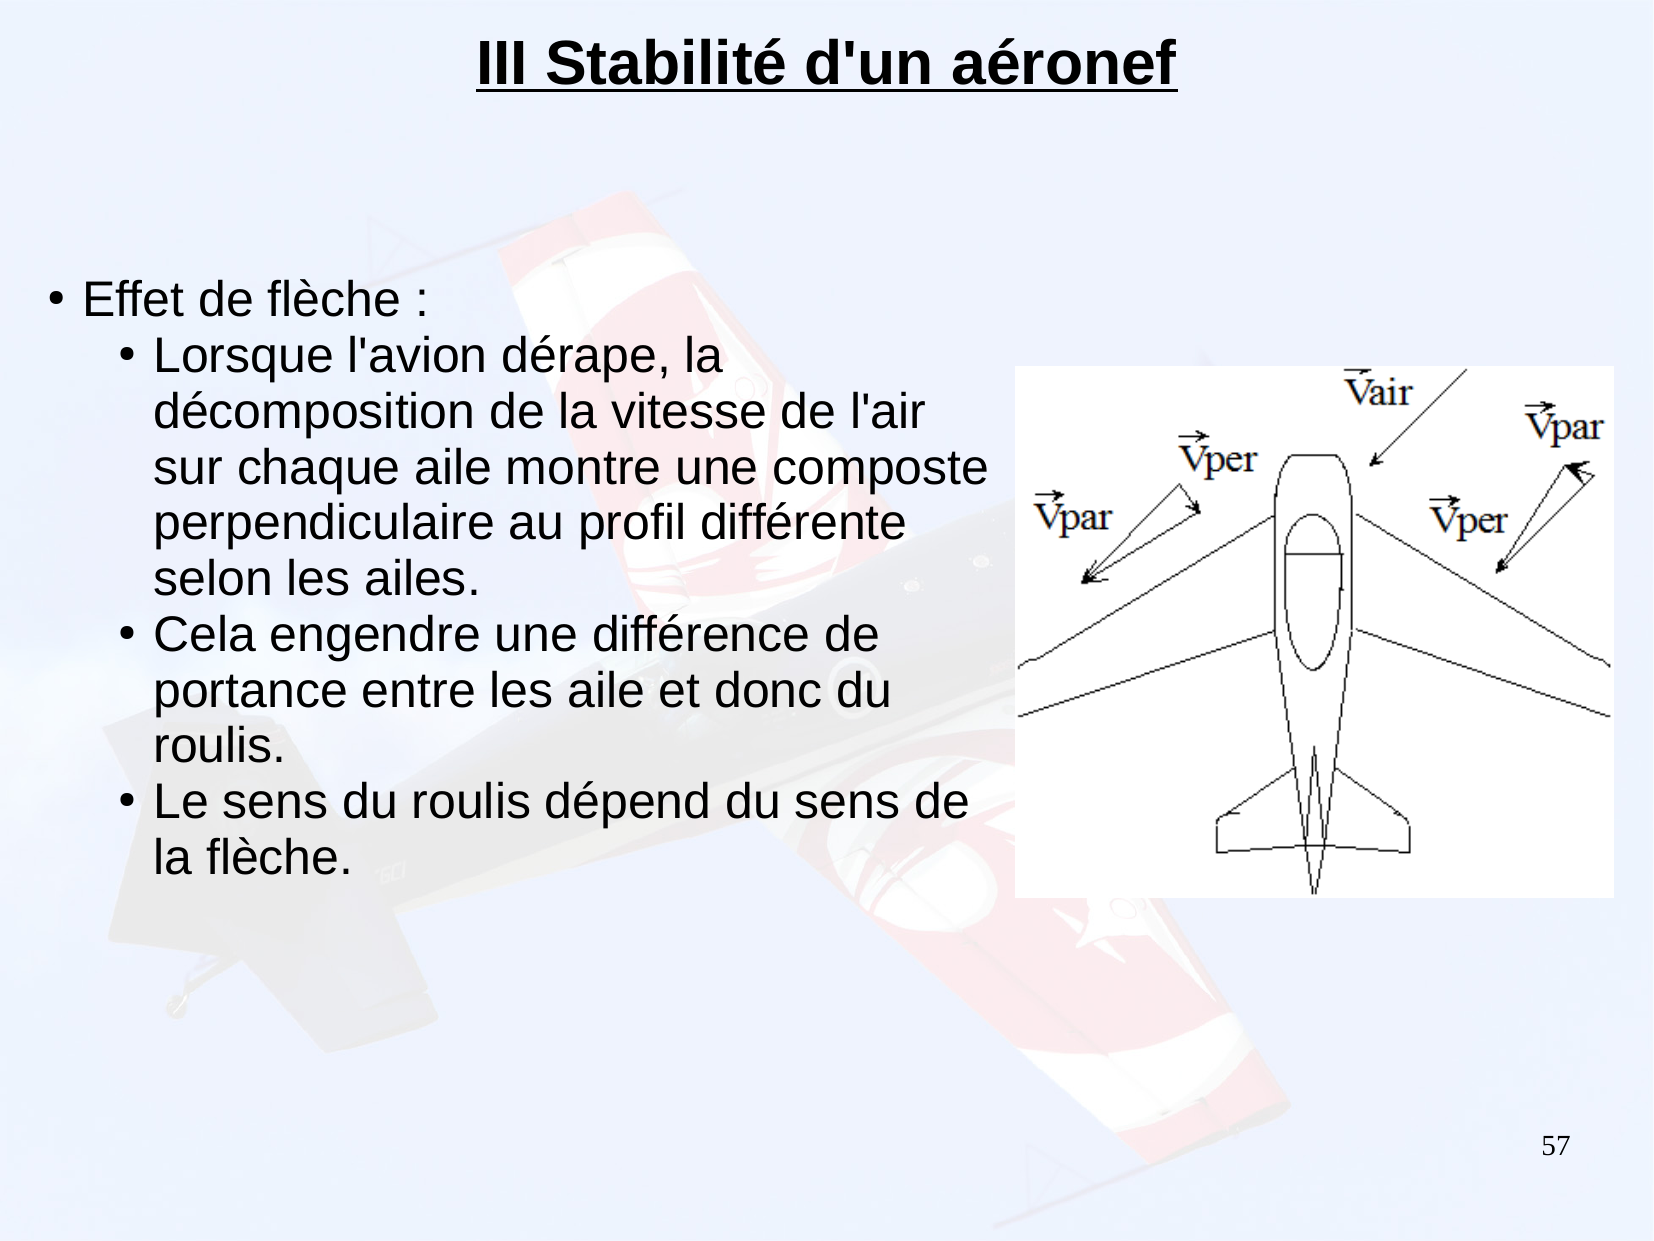

# III Stabilité d'un aéronef
Effet de flèche :
Lorsque l'avion dérape, la décomposition de la vitesse de l'air sur chaque aile montre une composte perpendiculaire au profil différente selon les ailes.
Cela engendre une différence de portance entre les aile et donc du roulis.
Le sens du roulis dépend du sens de la flèche.
57